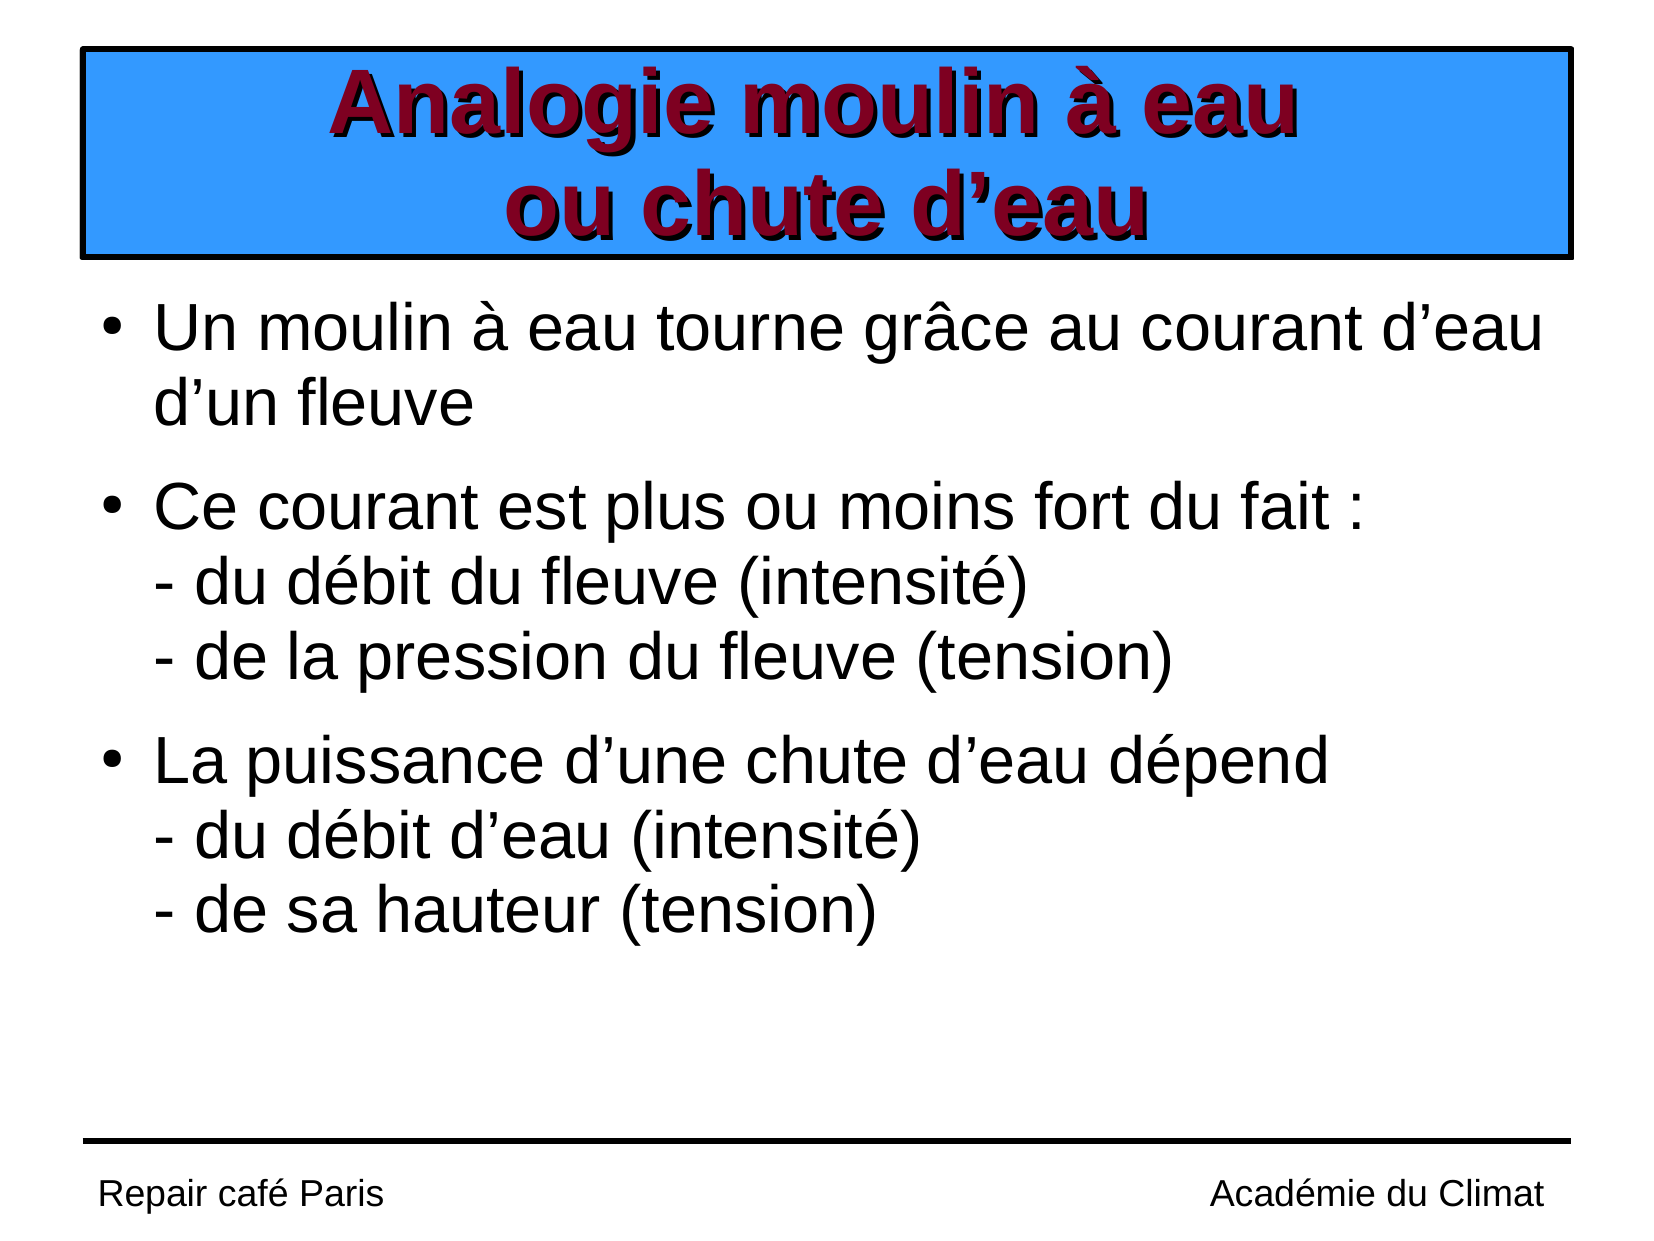

# Analogie moulin à eau ou chute d’eau
Un moulin à eau tourne grâce au courant d’eau d’un fleuve
Ce courant est plus ou moins fort du fait :
- du débit du fleuve (intensité)
- de la pression du fleuve (tension)
La puissance d’une chute d’eau dépend
- du débit d’eau (intensité)
- de sa hauteur (tension)
Repair café Paris	Académie du Climat